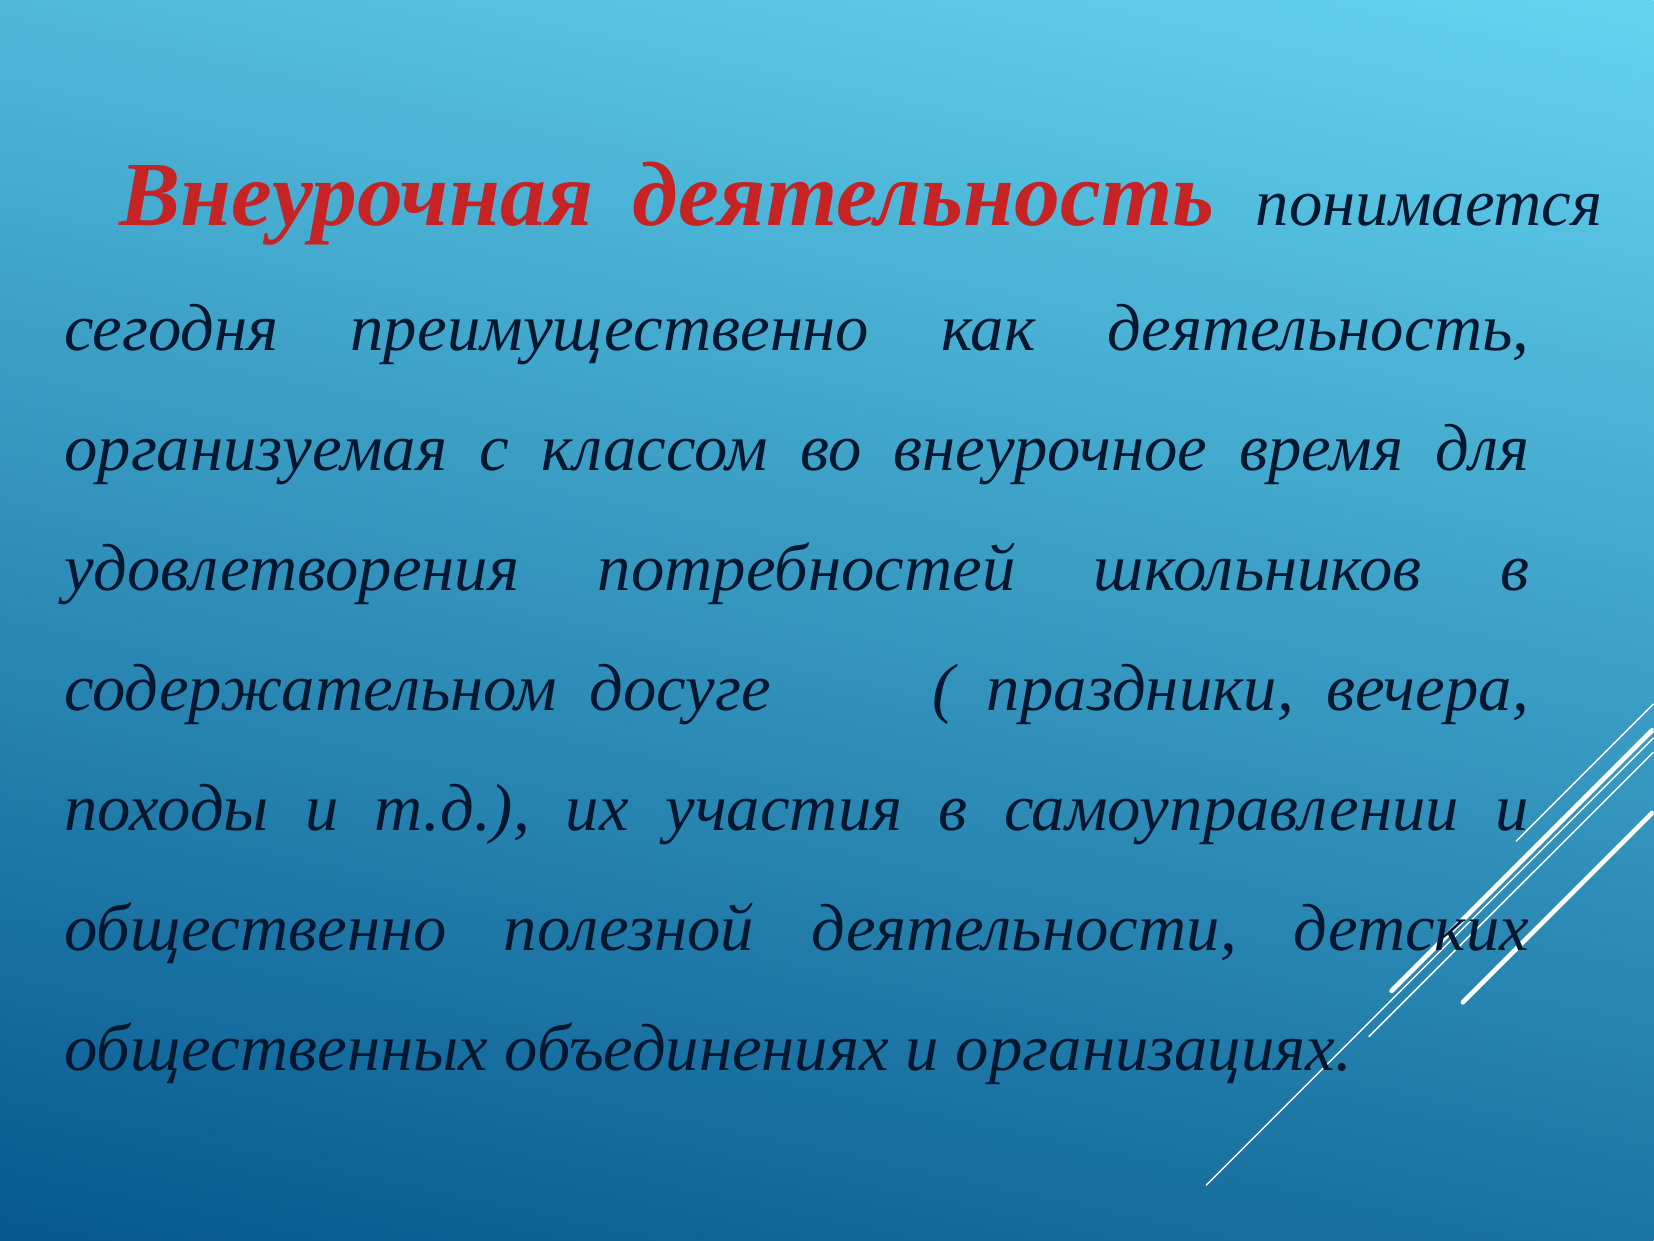

Внеурочная деятельность понимается сегодня преимущественно как деятельность, организуемая с классом во внеурочное время для удовлетворения потребностей школьников в содержательном досуге ( праздники, вечера, походы и т.д.), их участия в самоуправлении и общественно полезной деятельности, детских общественных объединениях и организациях.